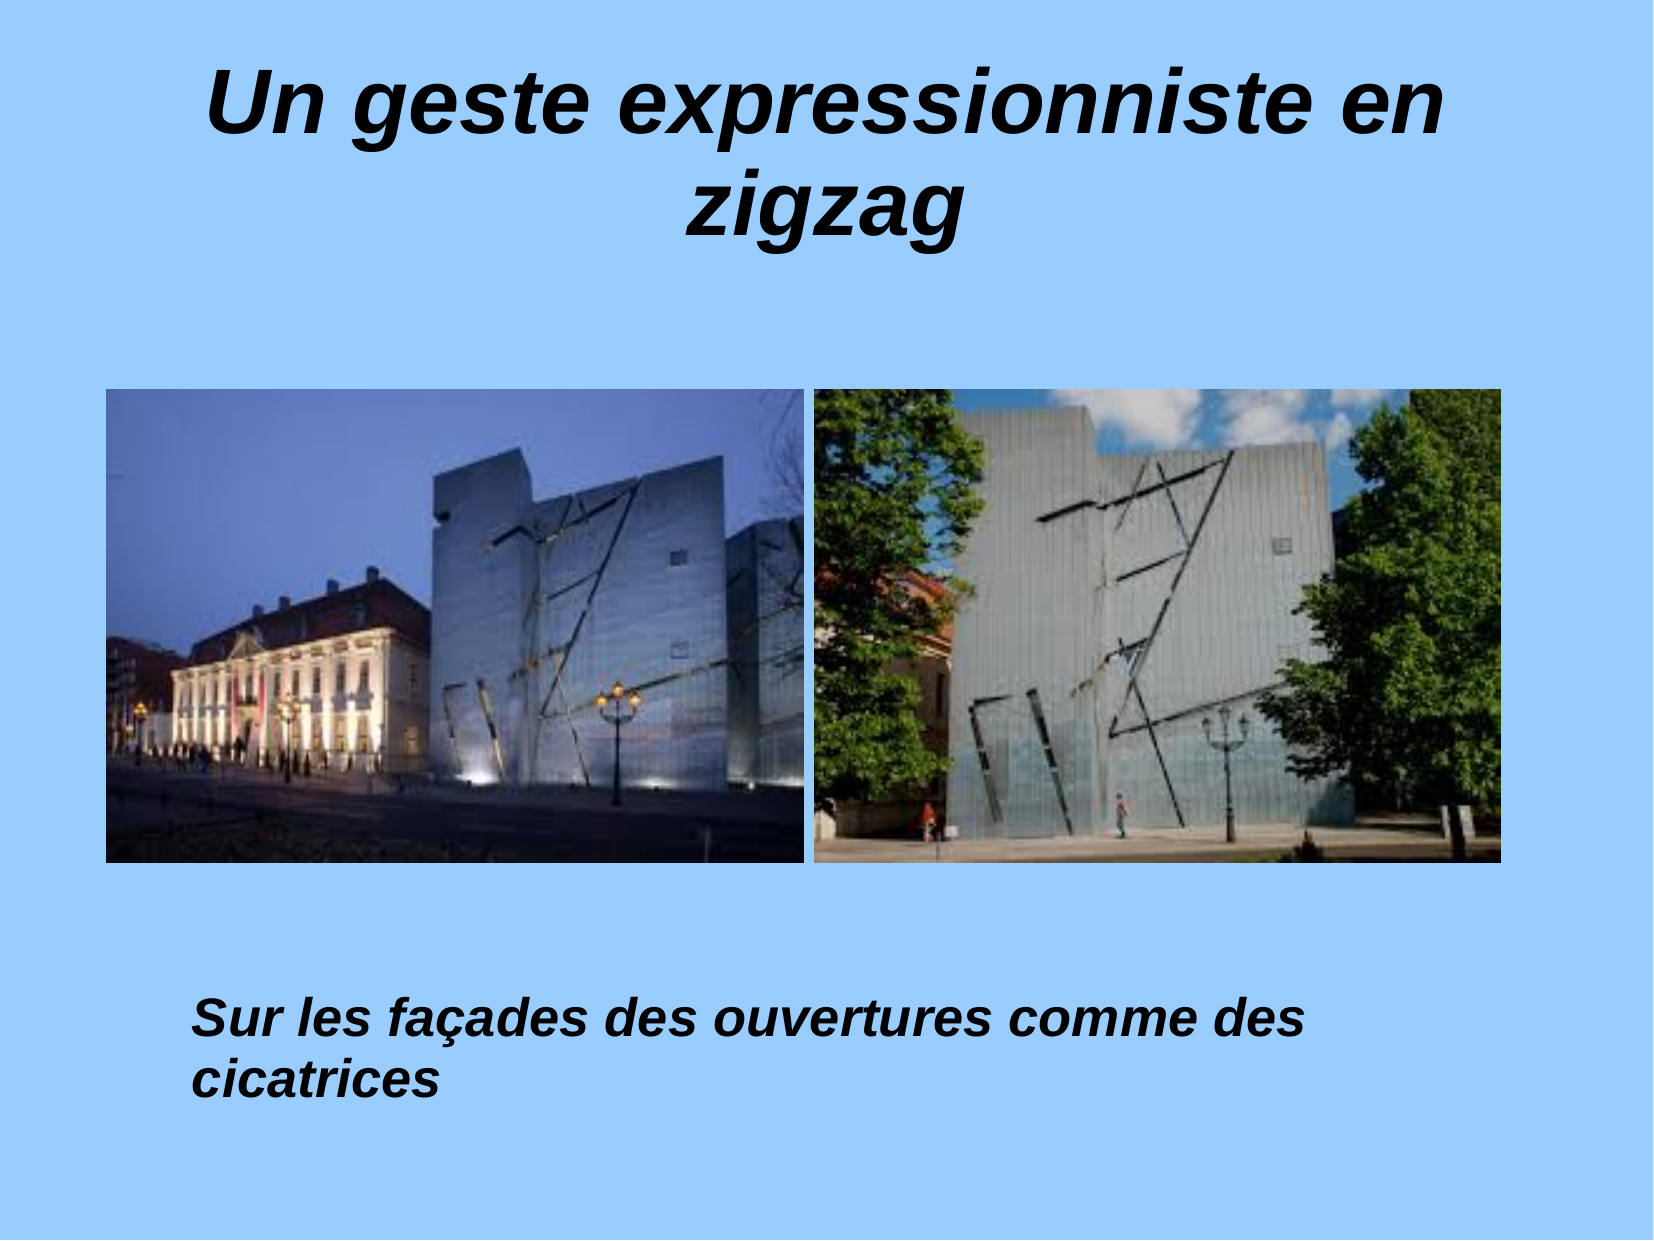

# Un geste expressionniste en zigzag
Sur les façades des ouvertures comme des cicatrices